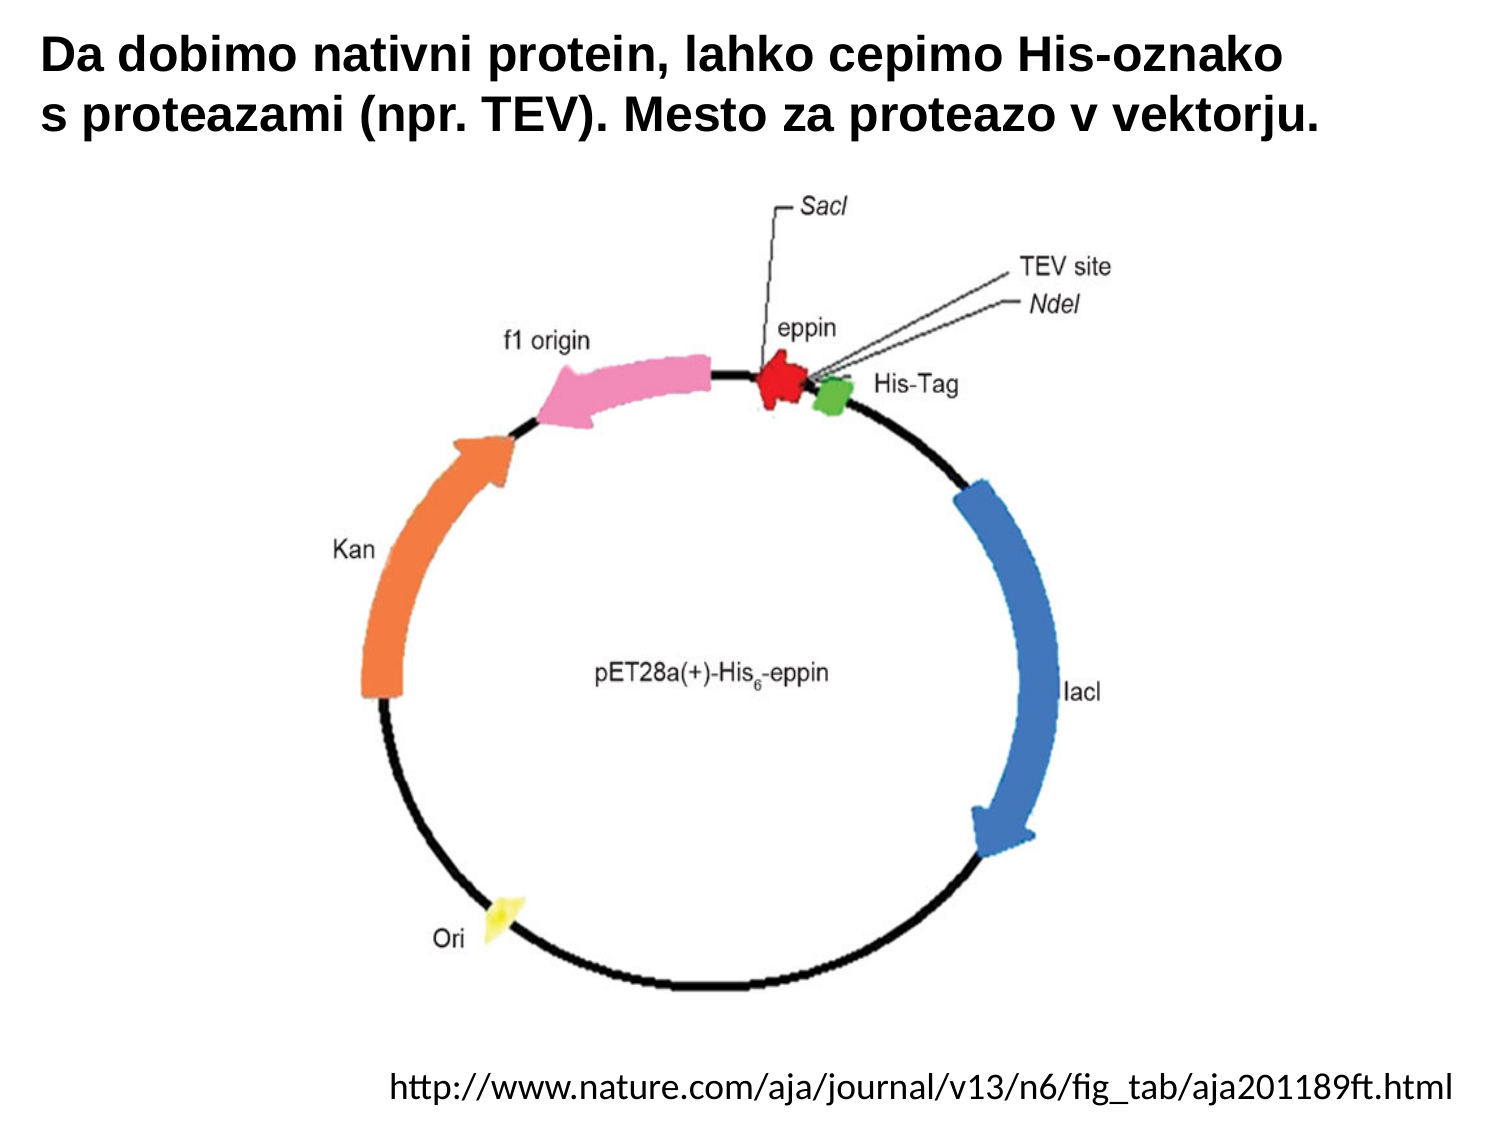

Da dobimo nativni protein, lahko cepimo His-oznako
s proteazami (npr. TEV). Mesto za proteazo v vektorju.
http://www.nature.com/aja/journal/v13/n6/fig_tab/aja201189ft.html